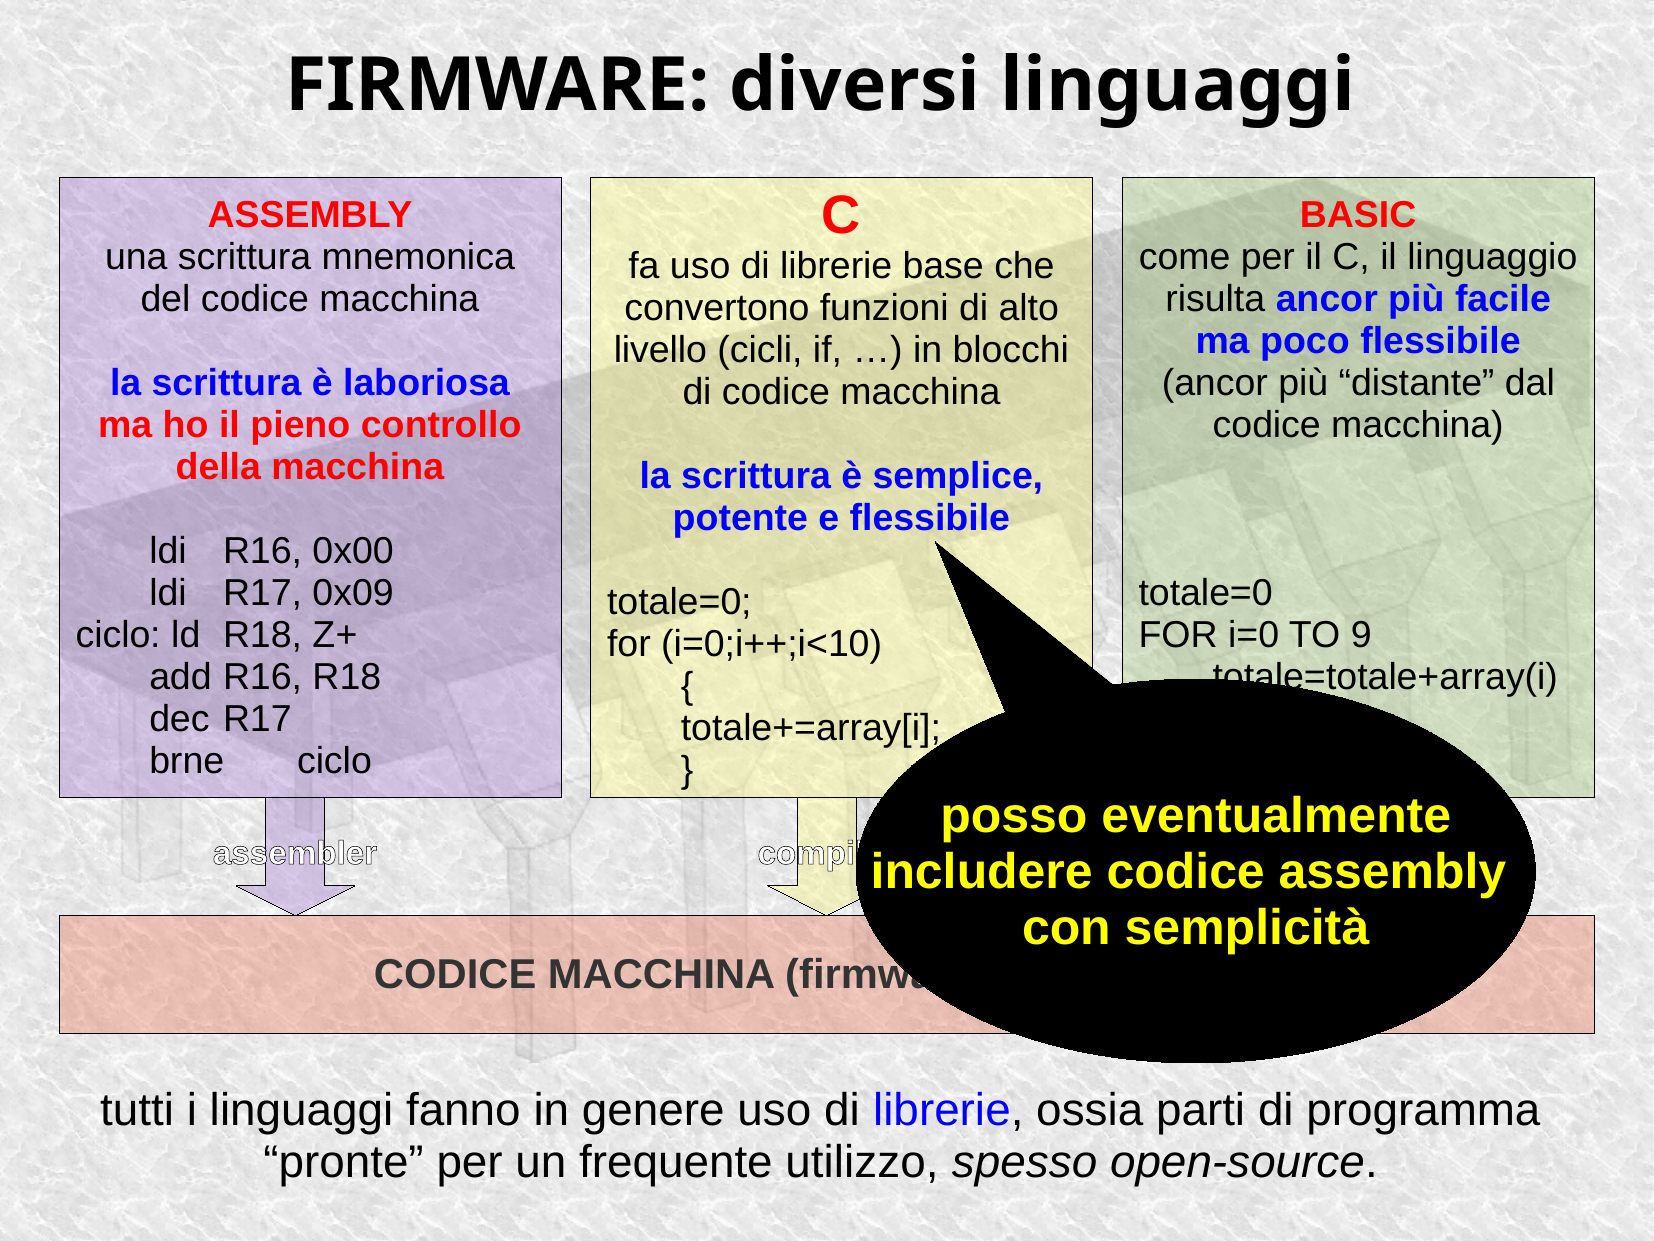

# FIRMWARE: diversi linguaggi
ASSEMBLY
una scrittura mnemonica del codice macchina
la scrittura è laboriosa
ma ho il pieno controllo della macchina
	ldi	R16, 0x00
	ldi	R17, 0x09
ciclo: ld	R18, Z+
	add	R16, R18
	dec	R17
	brne	ciclo
C
fa uso di librerie base che convertono funzioni di alto livello (cicli, if, …) in blocchi di codice macchina
la scrittura è semplice, potente e flessibile
totale=0;
for (i=0;i++;i<10)
	{
	totale+=array[i];
	}
BASIC
come per il C, il linguaggio risulta ancor più facile ma poco flessibile
(ancor più “distante” dal codice macchina)
totale=0
FOR i=0 TO 9
	totale=totale+array(i)
NEXT i
posso eventualmente
includere codice assembly
con semplicità
assembler
compiler
compiler
CODICE MACCHINA (firmware vero e proprio)
tutti i linguaggi fanno in genere uso di librerie, ossia parti di programma “pronte” per un frequente utilizzo, spesso open-source.